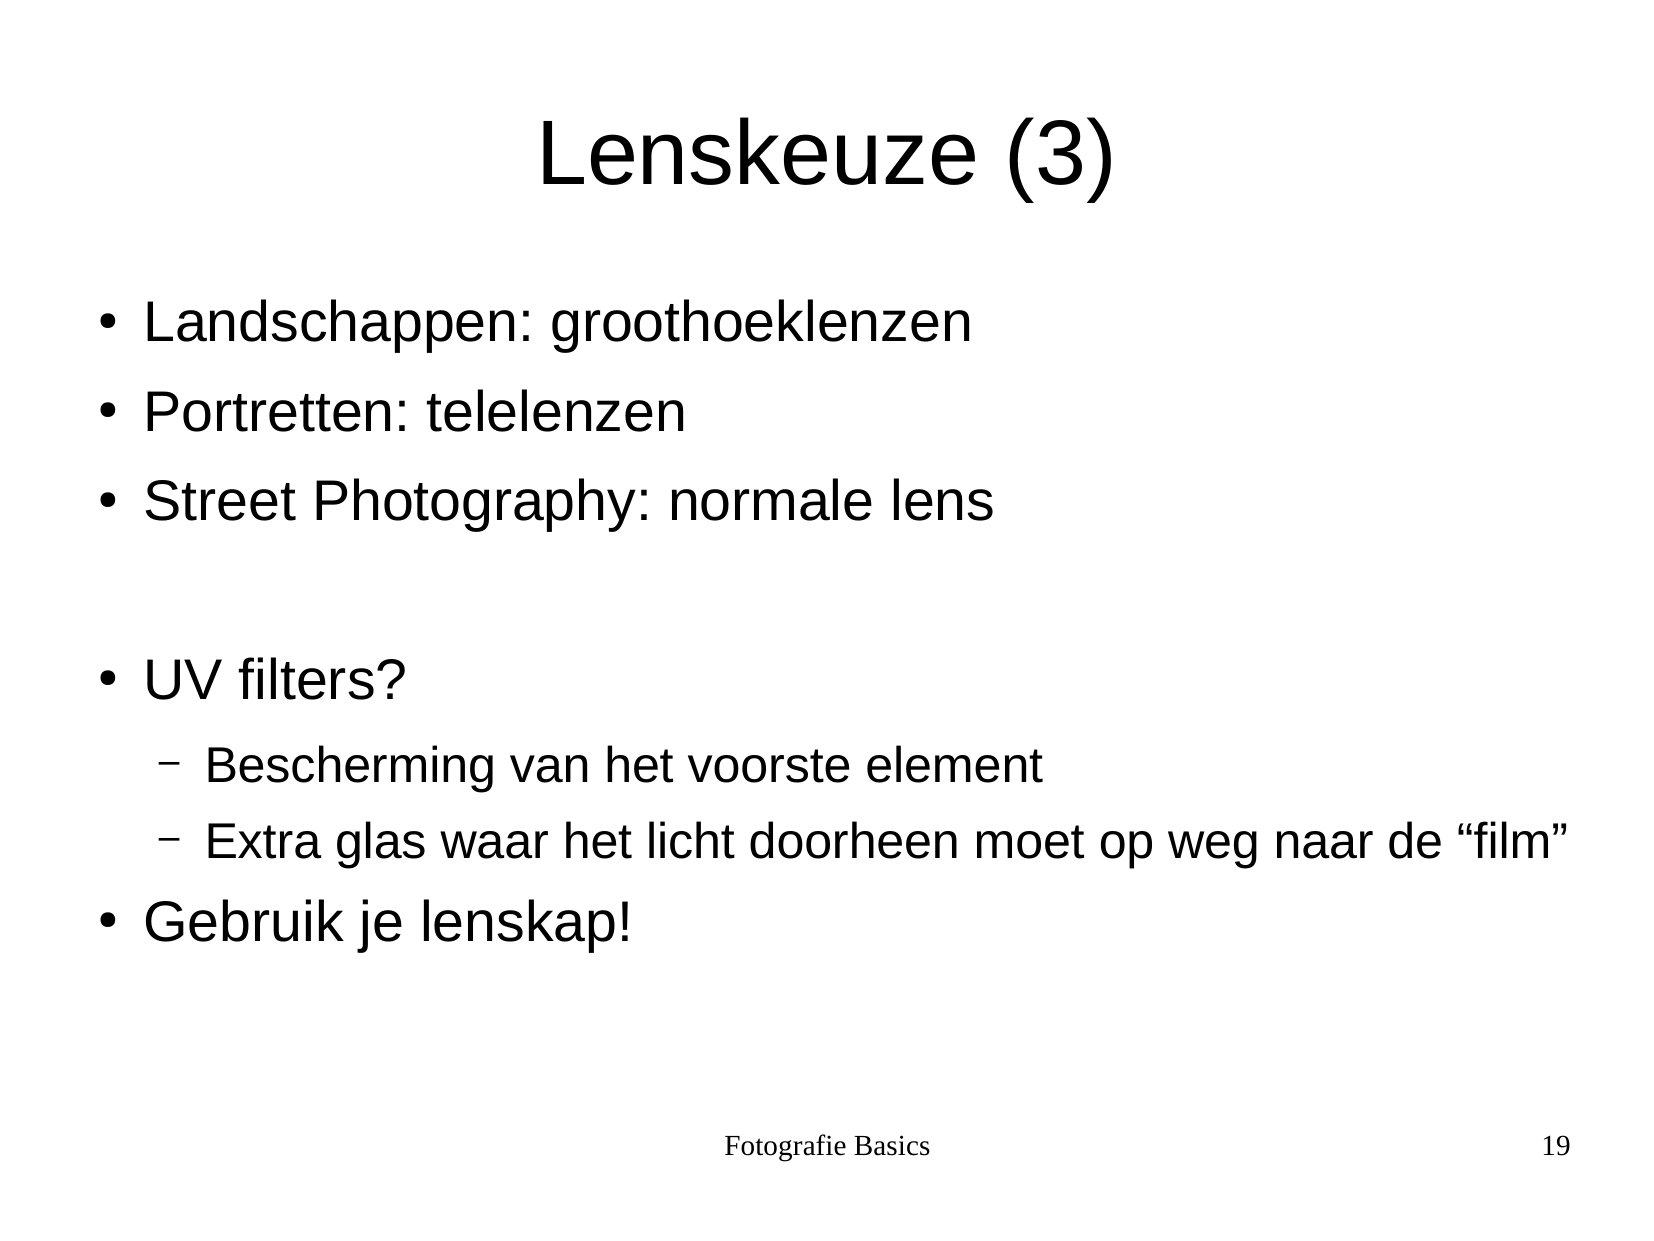

# Lenskeuze (3)
Landschappen: groothoeklenzen
Portretten: telelenzen
Street Photography: normale lens
UV filters?
Bescherming van het voorste element
Extra glas waar het licht doorheen moet op weg naar de “film”
Gebruik je lenskap!
Fotografie Basics
19